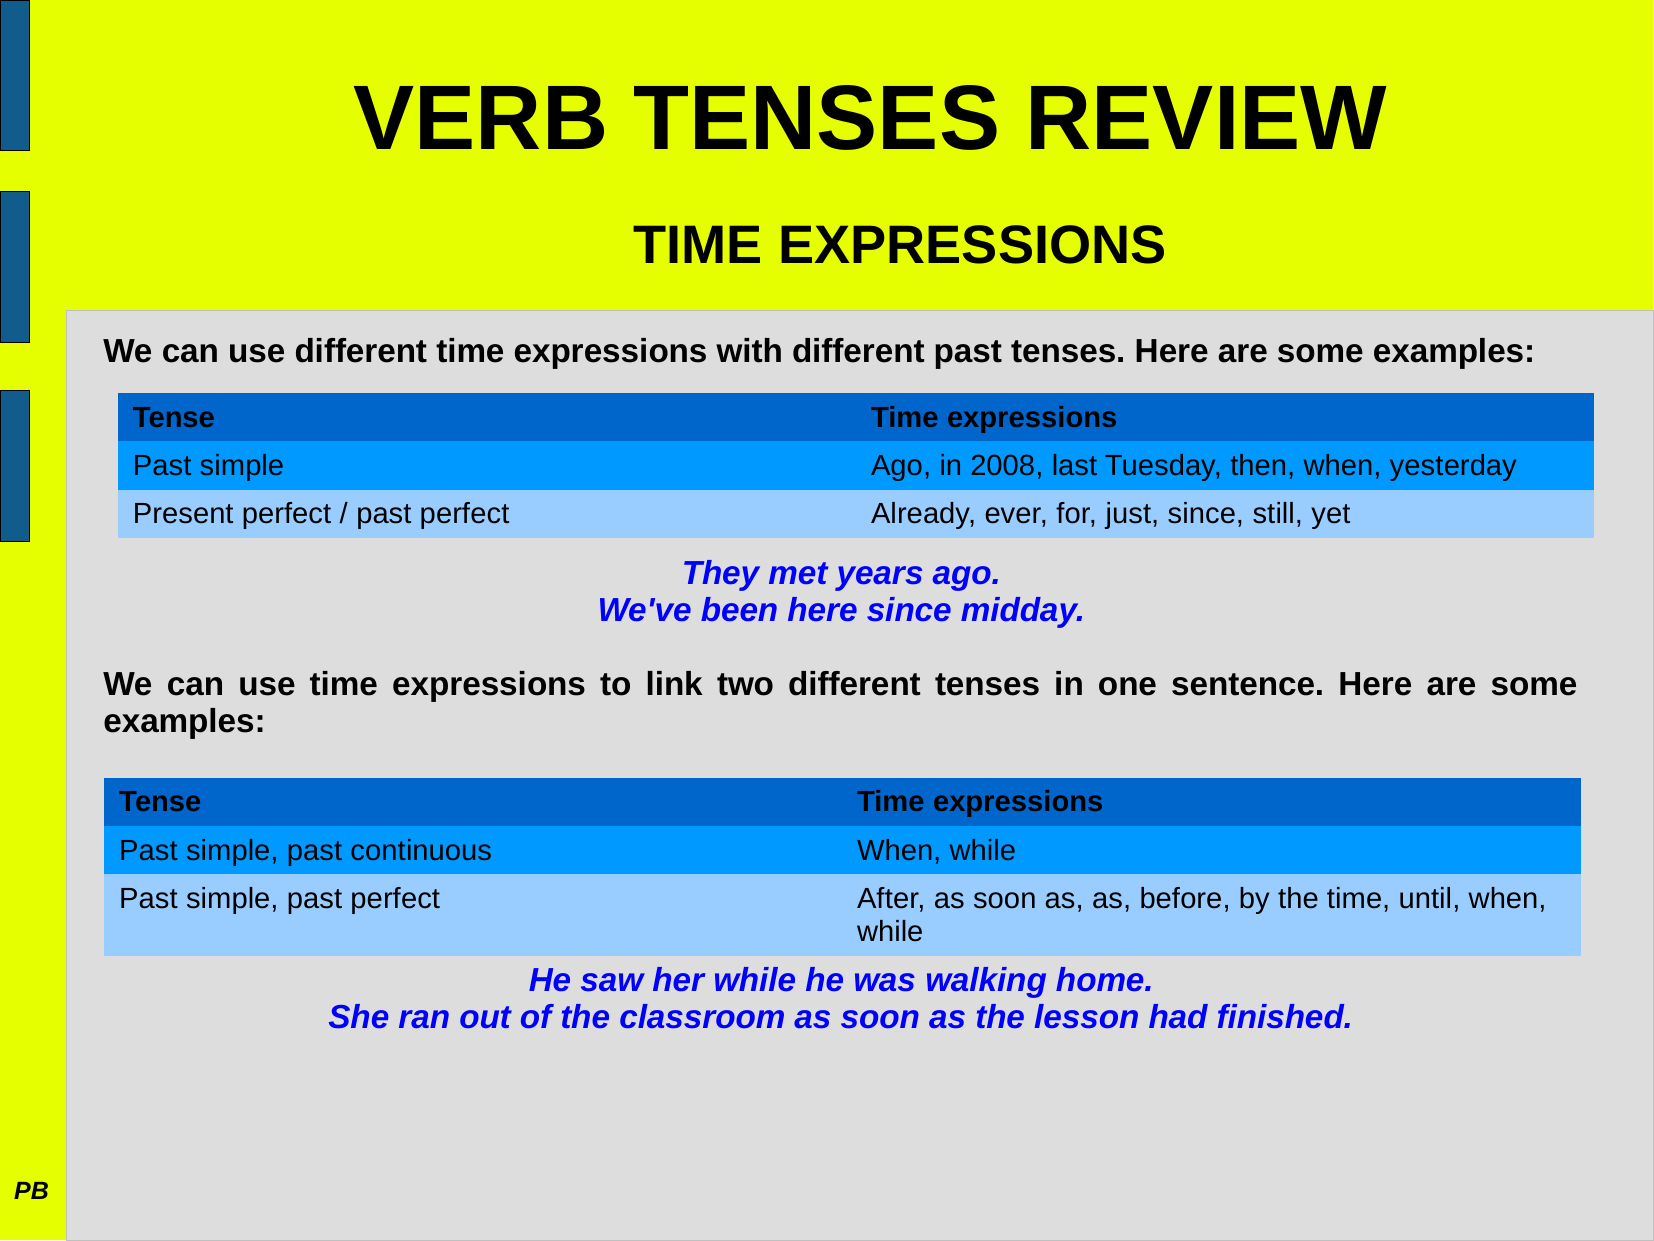

VERB TENSES REVIEW
TIME EXPRESSIONS
We can use different time expressions with different past tenses. Here are some examples:
They met years ago.
We've been here since midday.
We can use time expressions to link two different tenses in one sentence. Here are some examples:
He saw her while he was walking home.
She ran out of the classroom as soon as the lesson had finished.
| Tense | Time expressions |
| --- | --- |
| Past simple | Ago, in 2008, last Tuesday, then, when, yesterday |
| Present perfect / past perfect | Already, ever, for, just, since, still, yet |
| Tense | Time expressions |
| --- | --- |
| Past simple | Ago, in 2008, last Tuesday, then, when, yesterday |
| Present perfect / past perfect | Already, ever, for, just, since, still, yet |
| Tense | Time expressions |
| --- | --- |
| Past simple | Ago, in 2008, last Tuesday, then, when, yesterday |
| Present perfect / past perfect | Already, ever, for, just, since, still, yet |
| Tense | Time expressions |
| --- | --- |
| Past simple, past continuous | When, while |
| Past simple, past perfect | After, as soon as, as, before, by the time, until, when, while |
PB